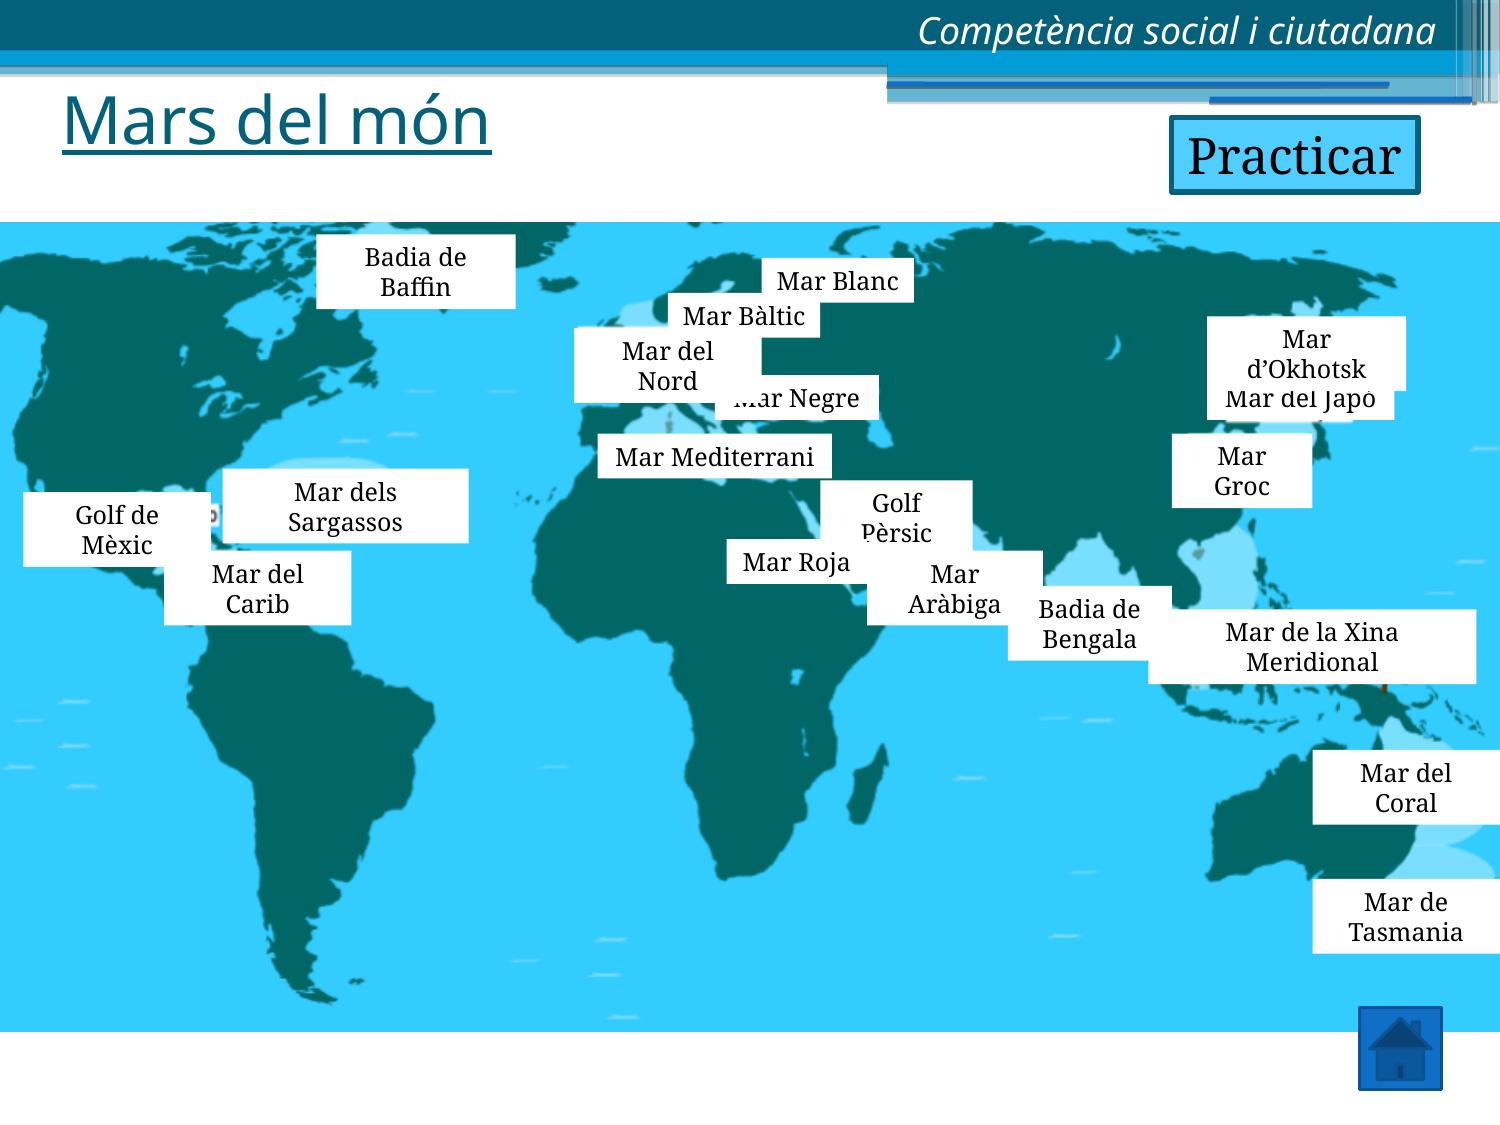

Competència social i ciutadana
# Mars del món
Practicar
Badia de Baffin
Mar Blanc
Mar Bàltic
Mar d’Okhotsk
Mar del Nord
Mar Negre
Mar del Japó
Mar Mediterrani
Mar Groc
Mar dels Sargassos
Golf Pèrsic
Golf de Mèxic
Mar Roja
Mar del Carib
Mar Aràbiga
Badia de Bengala
Mar de la Xina Meridional
Mar del Coral
Mar de Tasmania